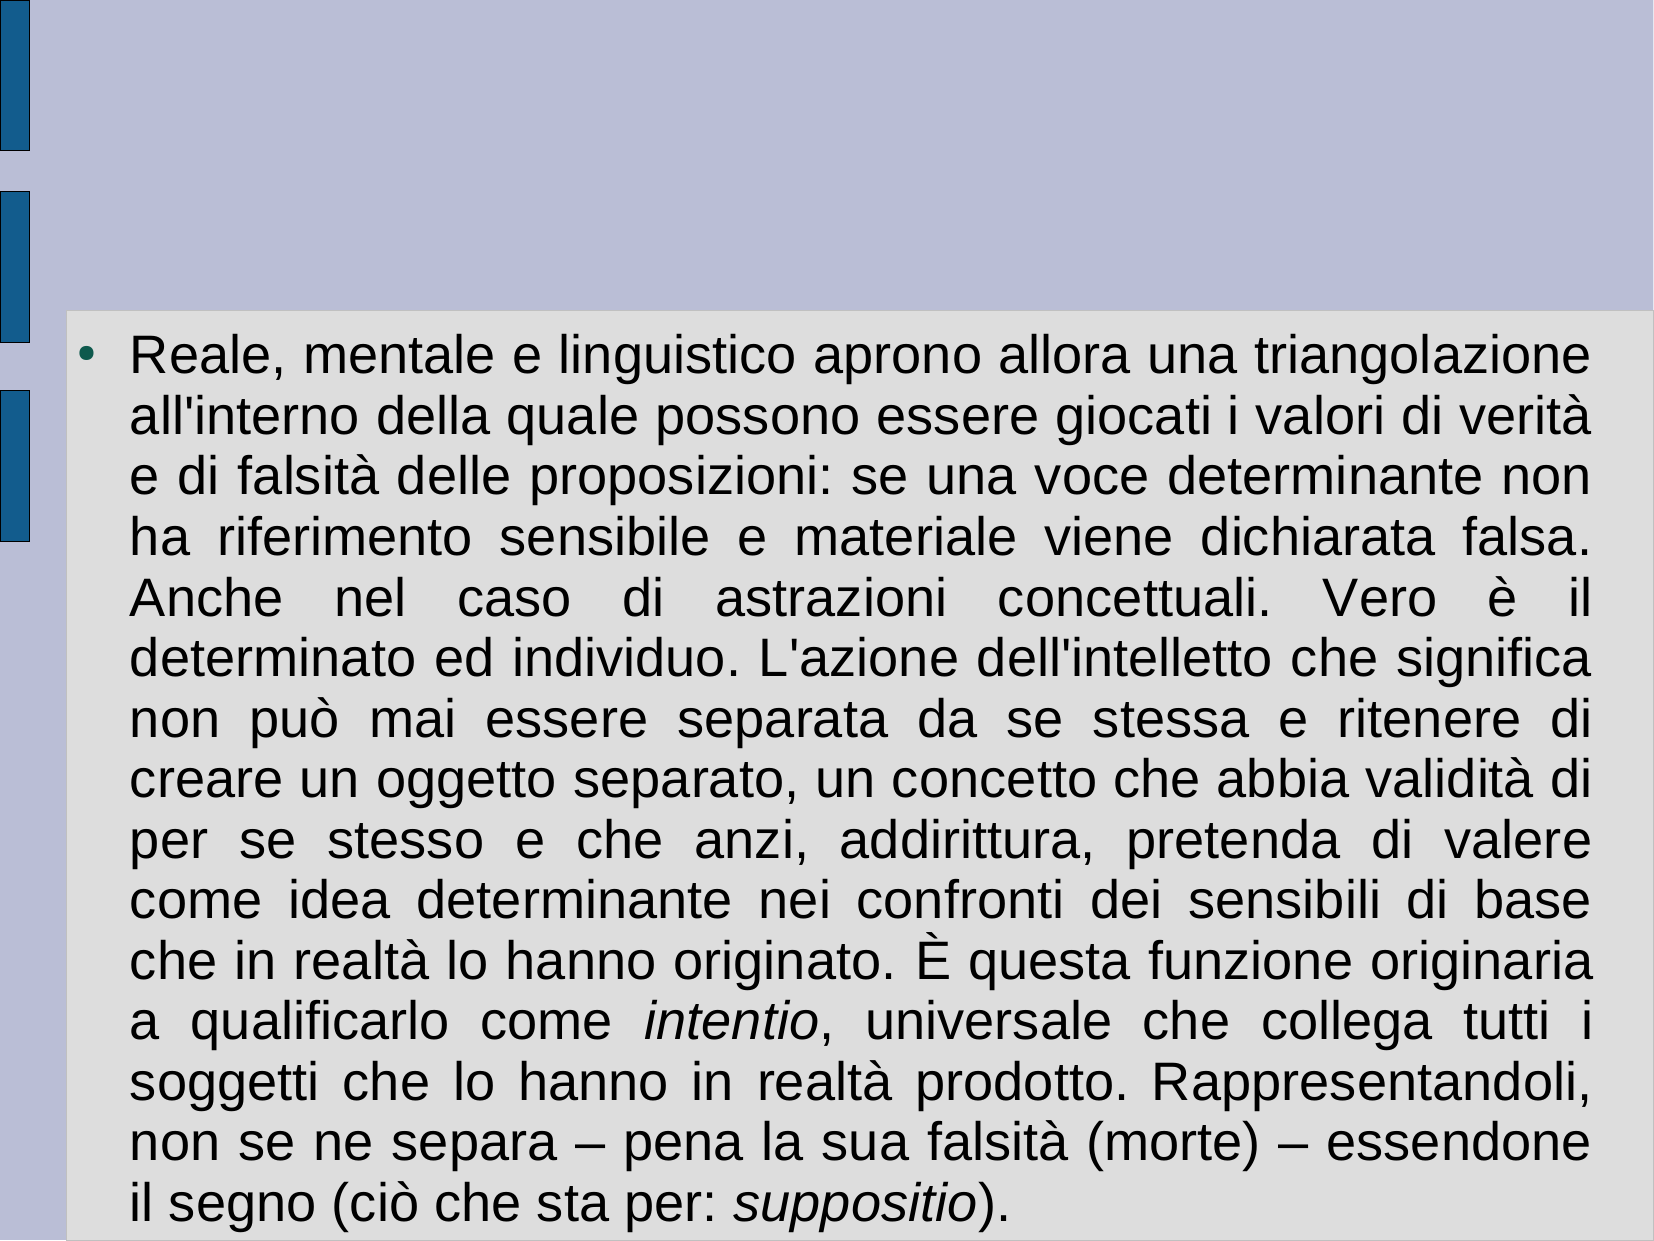

#
Reale, mentale e linguistico aprono allora una triangolazione all'interno della quale possono essere giocati i valori di verità e di falsità delle proposizioni: se una voce determinante non ha riferimento sensibile e materiale viene dichiarata falsa. Anche nel caso di astrazioni concettuali. Vero è il determinato ed individuo. L'azione dell'intelletto che significa non può mai essere separata da se stessa e ritenere di creare un oggetto separato, un concetto che abbia validità di per se stesso e che anzi, addirittura, pretenda di valere come idea determinante nei confronti dei sensibili di base che in realtà lo hanno originato. È questa funzione originaria a qualificarlo come intentio, universale che collega tutti i soggetti che lo hanno in realtà prodotto. Rappresentandoli, non se ne separa – pena la sua falsità (morte) – essendone il segno (ciò che sta per: suppositio).